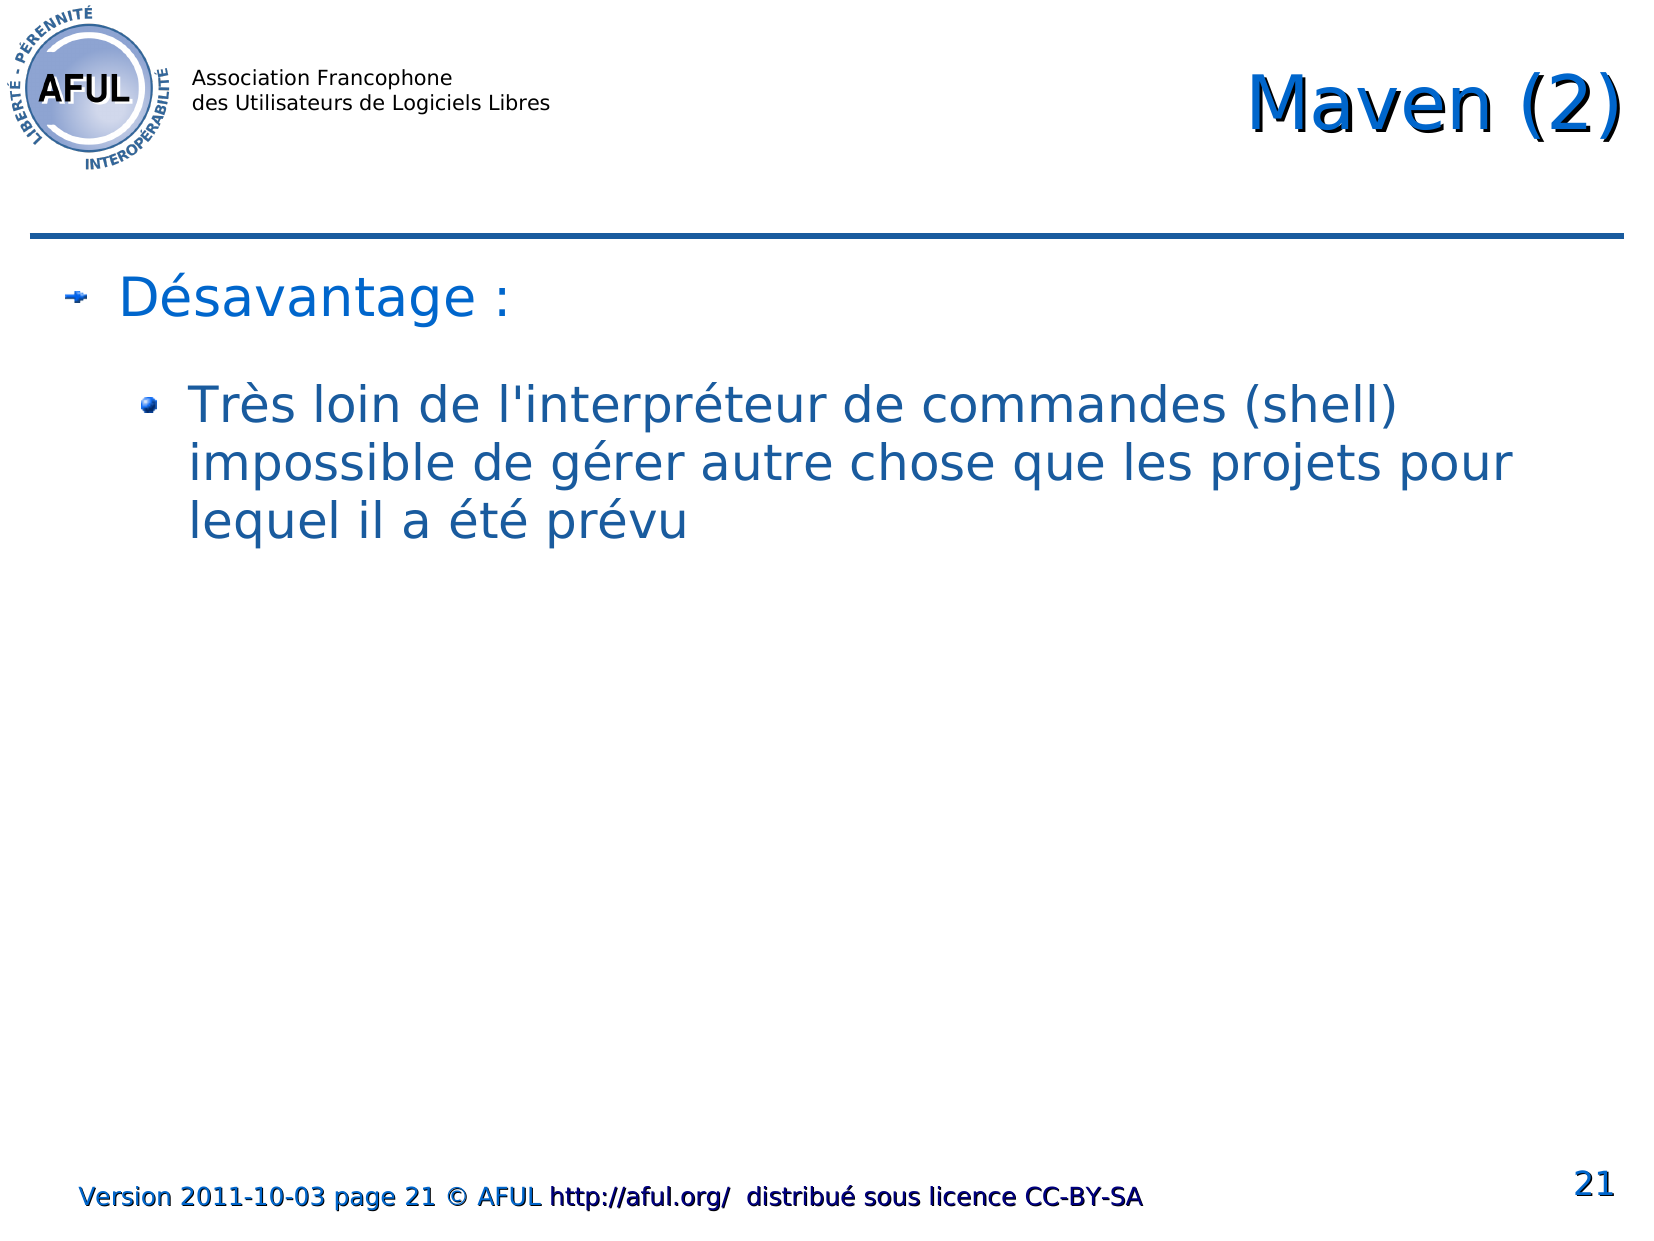

# Maven (2)
Désavantage :
Très loin de l'interpréteur de commandes (shell) impossible de gérer autre chose que les projets pour lequel il a été prévu